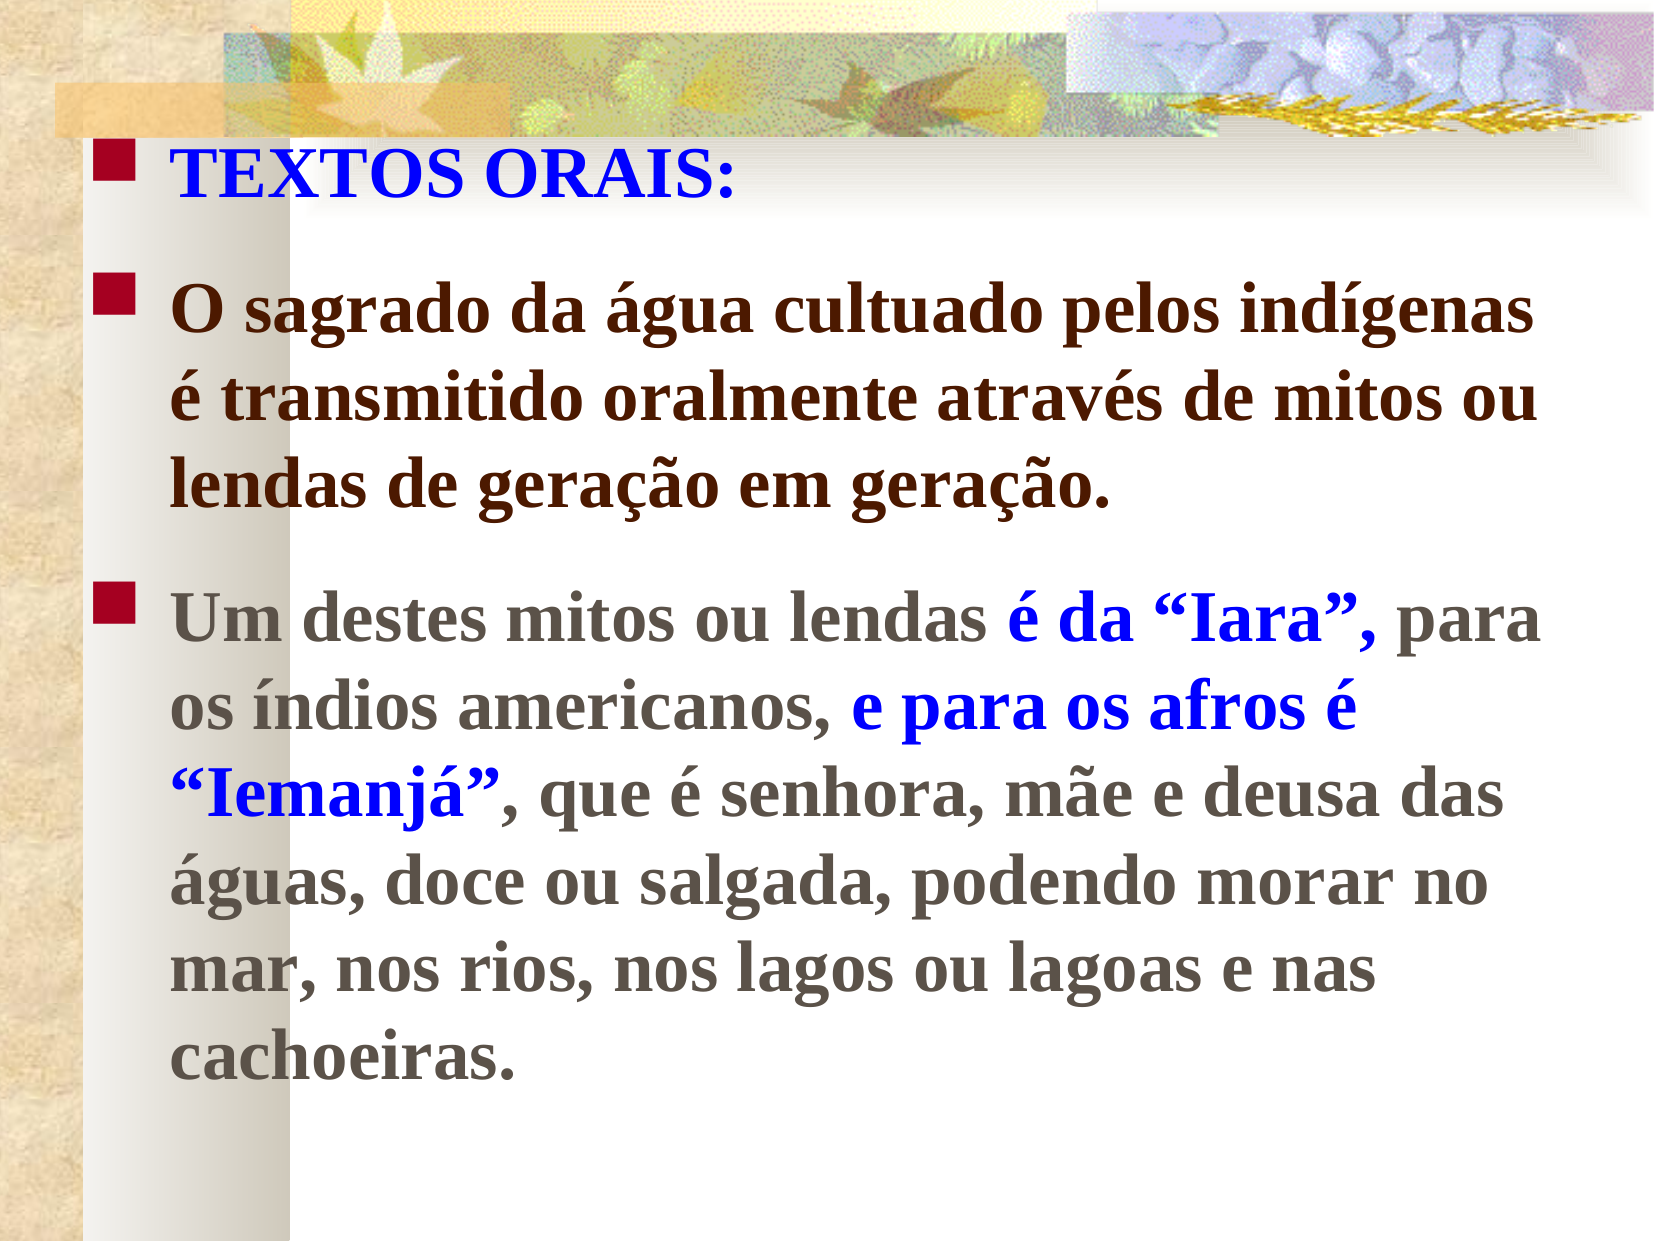

TEXTOS ORAIS:
O sagrado da água cultuado pelos indígenas é transmitido oralmente através de mitos ou lendas de geração em geração.
Um destes mitos ou lendas é da “Iara”, para os índios americanos, e para os afros é “Iemanjá”, que é senhora, mãe e deusa das águas, doce ou salgada, podendo morar no mar, nos rios, nos lagos ou lagoas e nas cachoeiras.